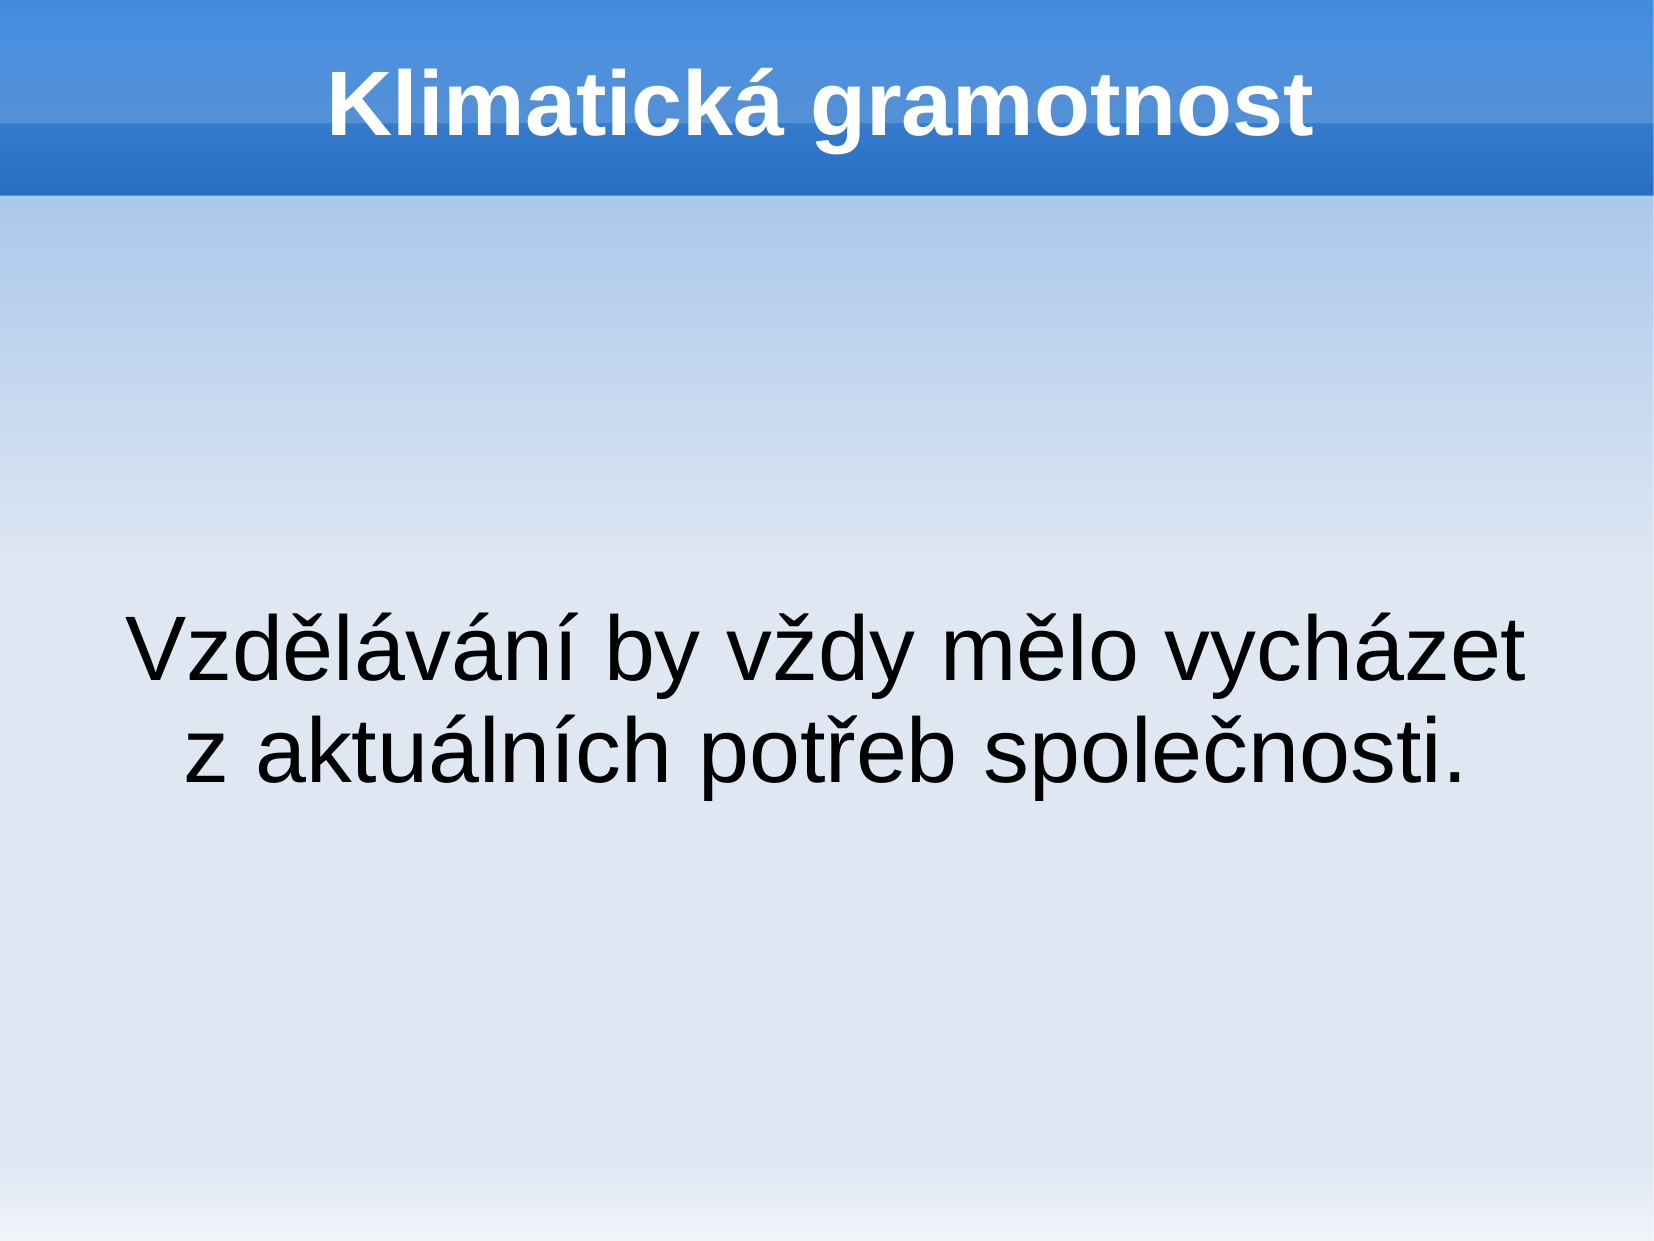

# Klimatická gramotnost
Vzdělávání by vždy mělo vycházet
z aktuálních potřeb společnosti.